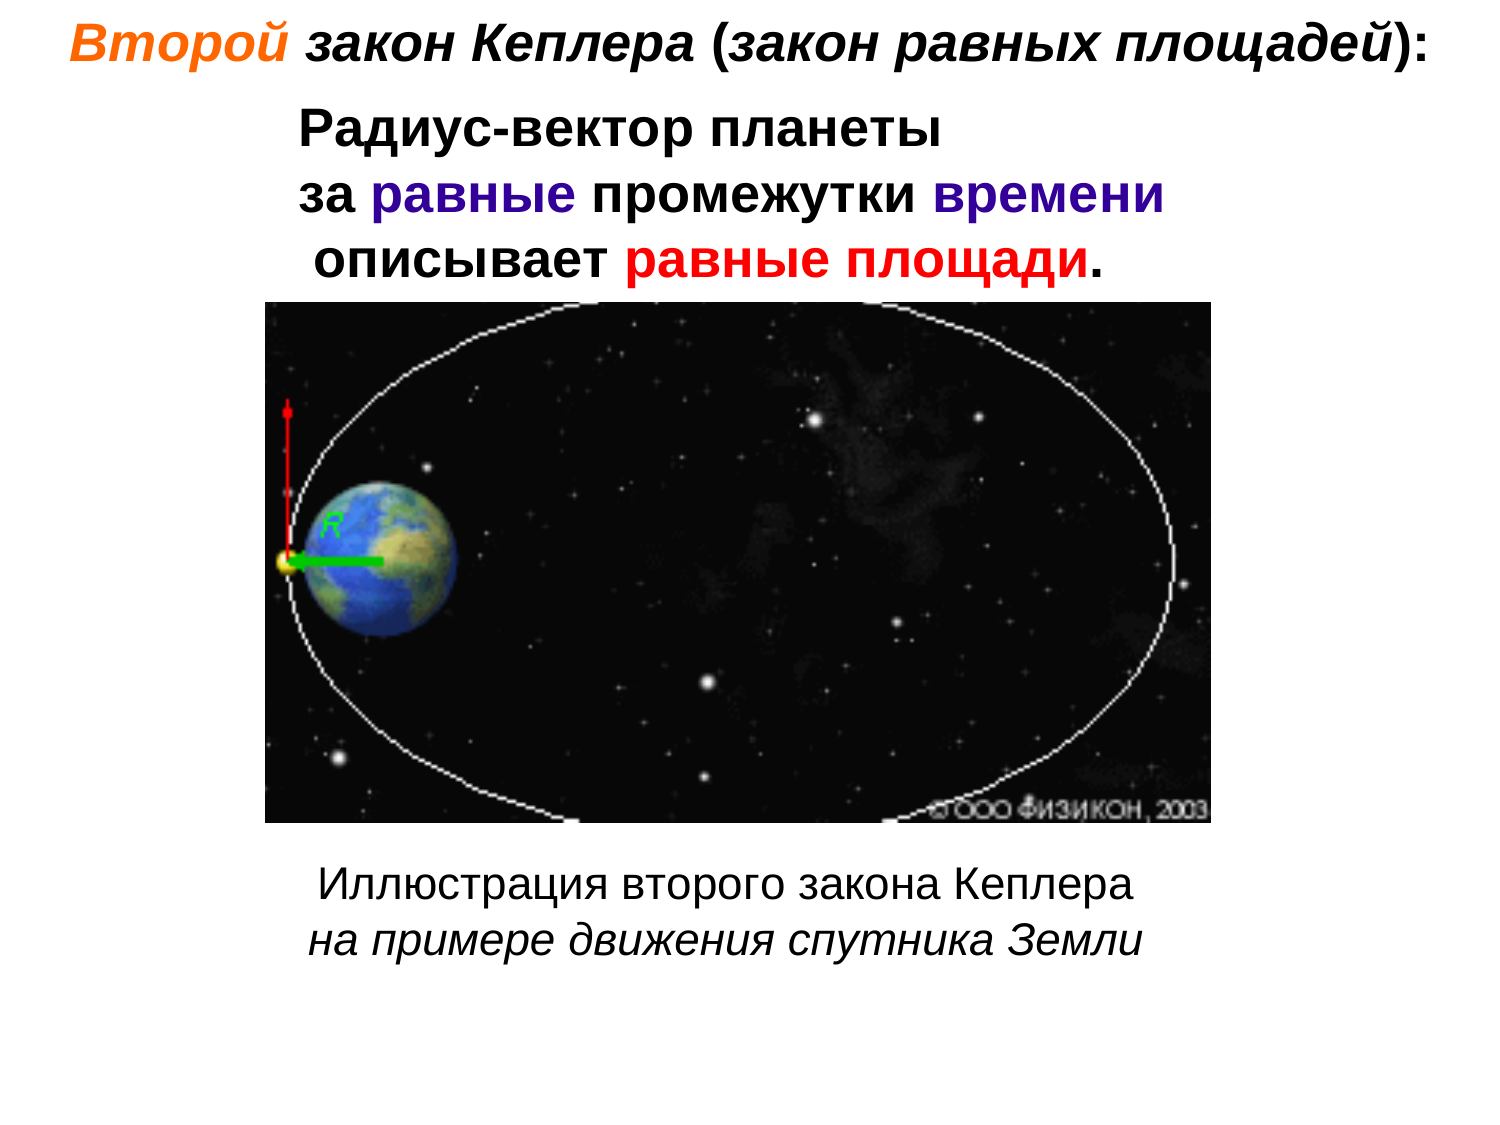

Второй закон Кеплера (закон равных площадей):
Радиус-вектор планеты
за равные промежутки времени
 описывает равные площади.
Иллюстрация второго закона Кеплера
на примере движения спутника Земли